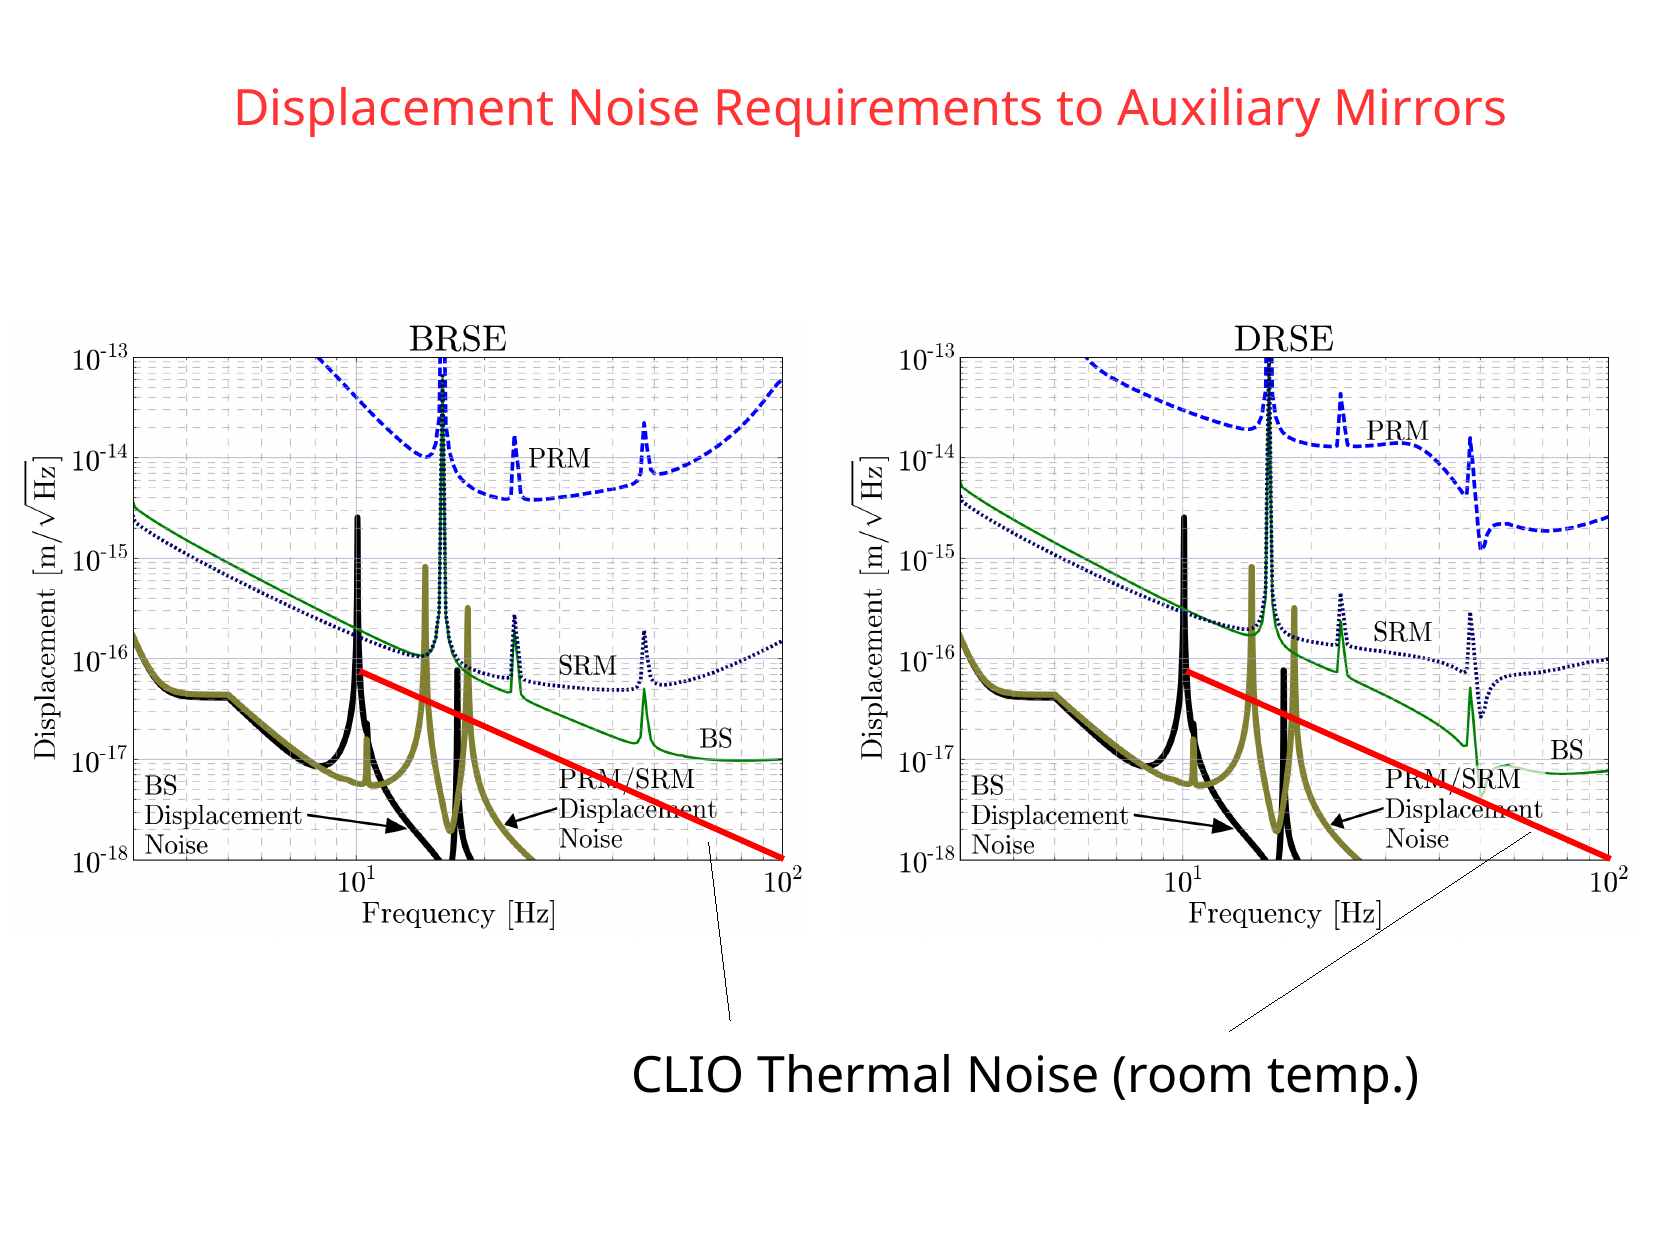

Displacement Noise Requirements to Auxiliary Mirrors
CLIO Thermal Noise (room temp.)